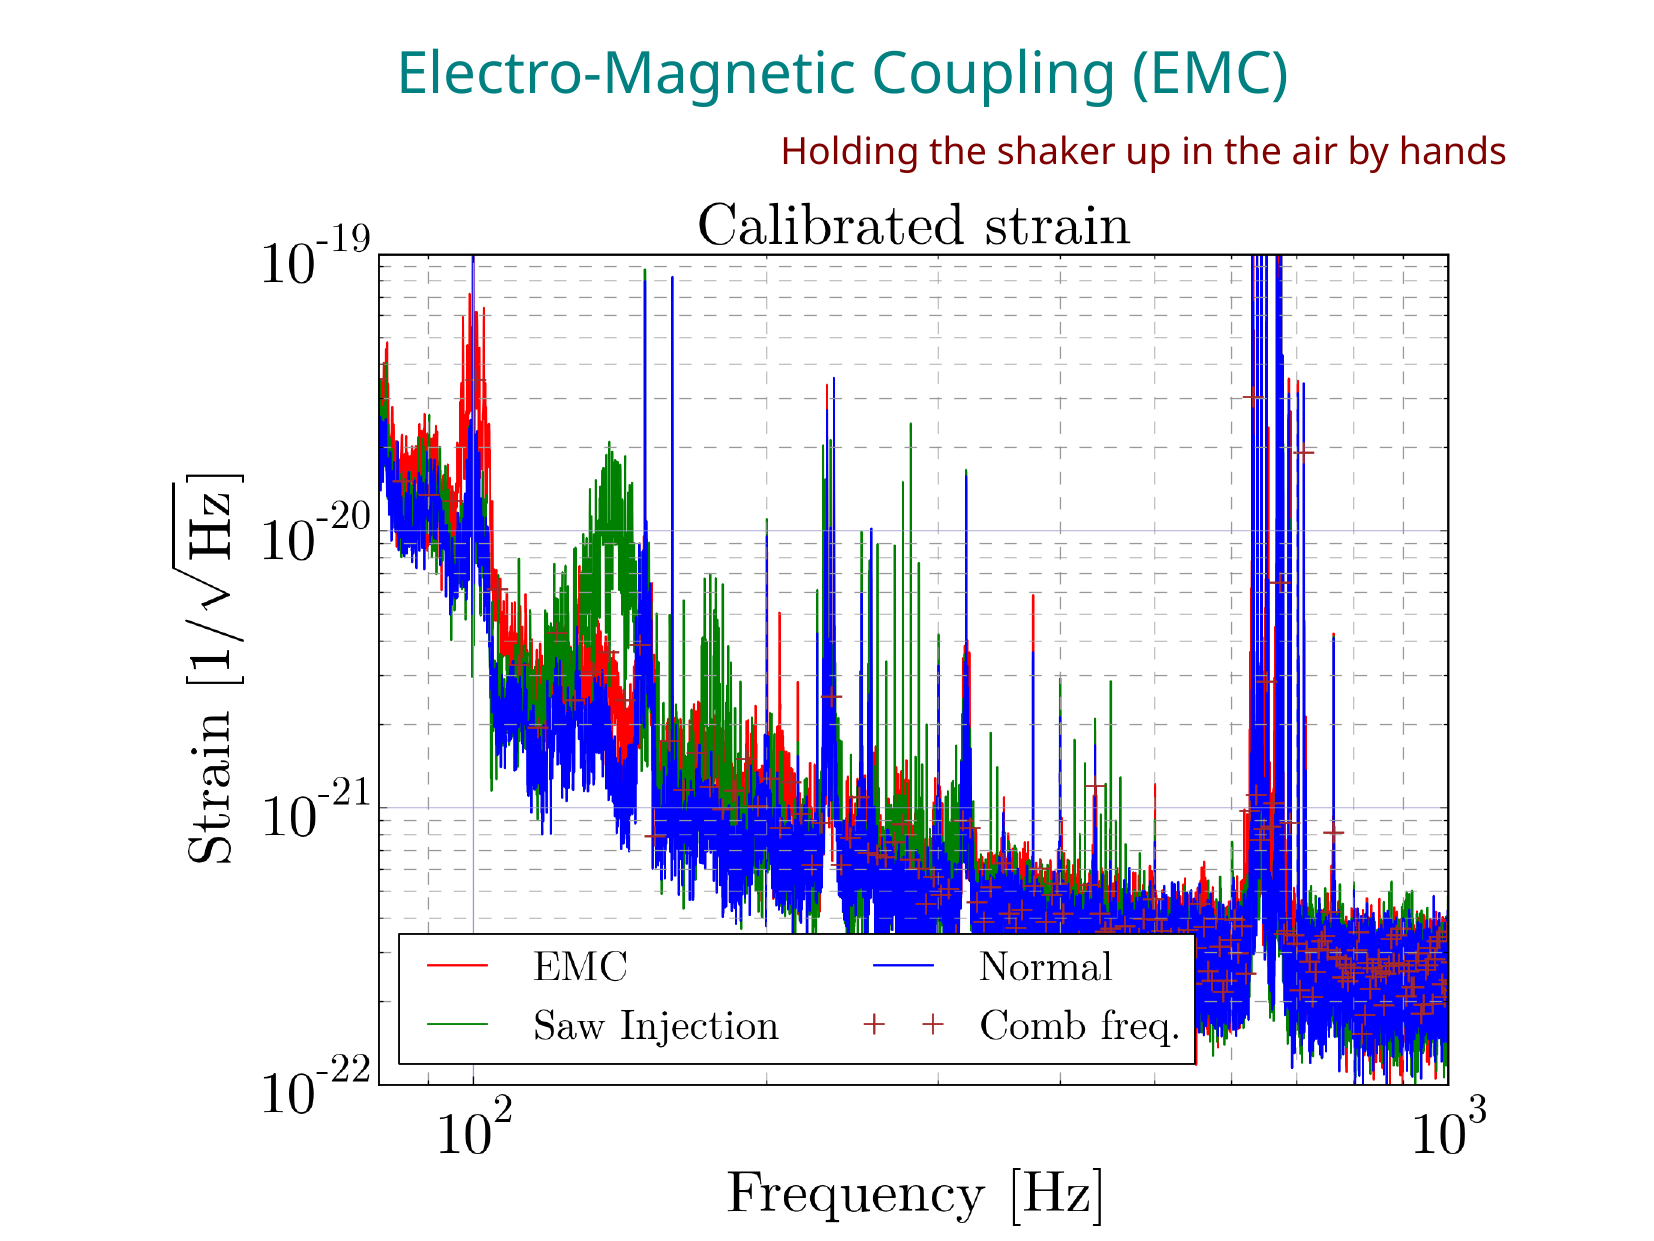

Electro-Magnetic Coupling (EMC)
Holding the shaker up in the air by hands